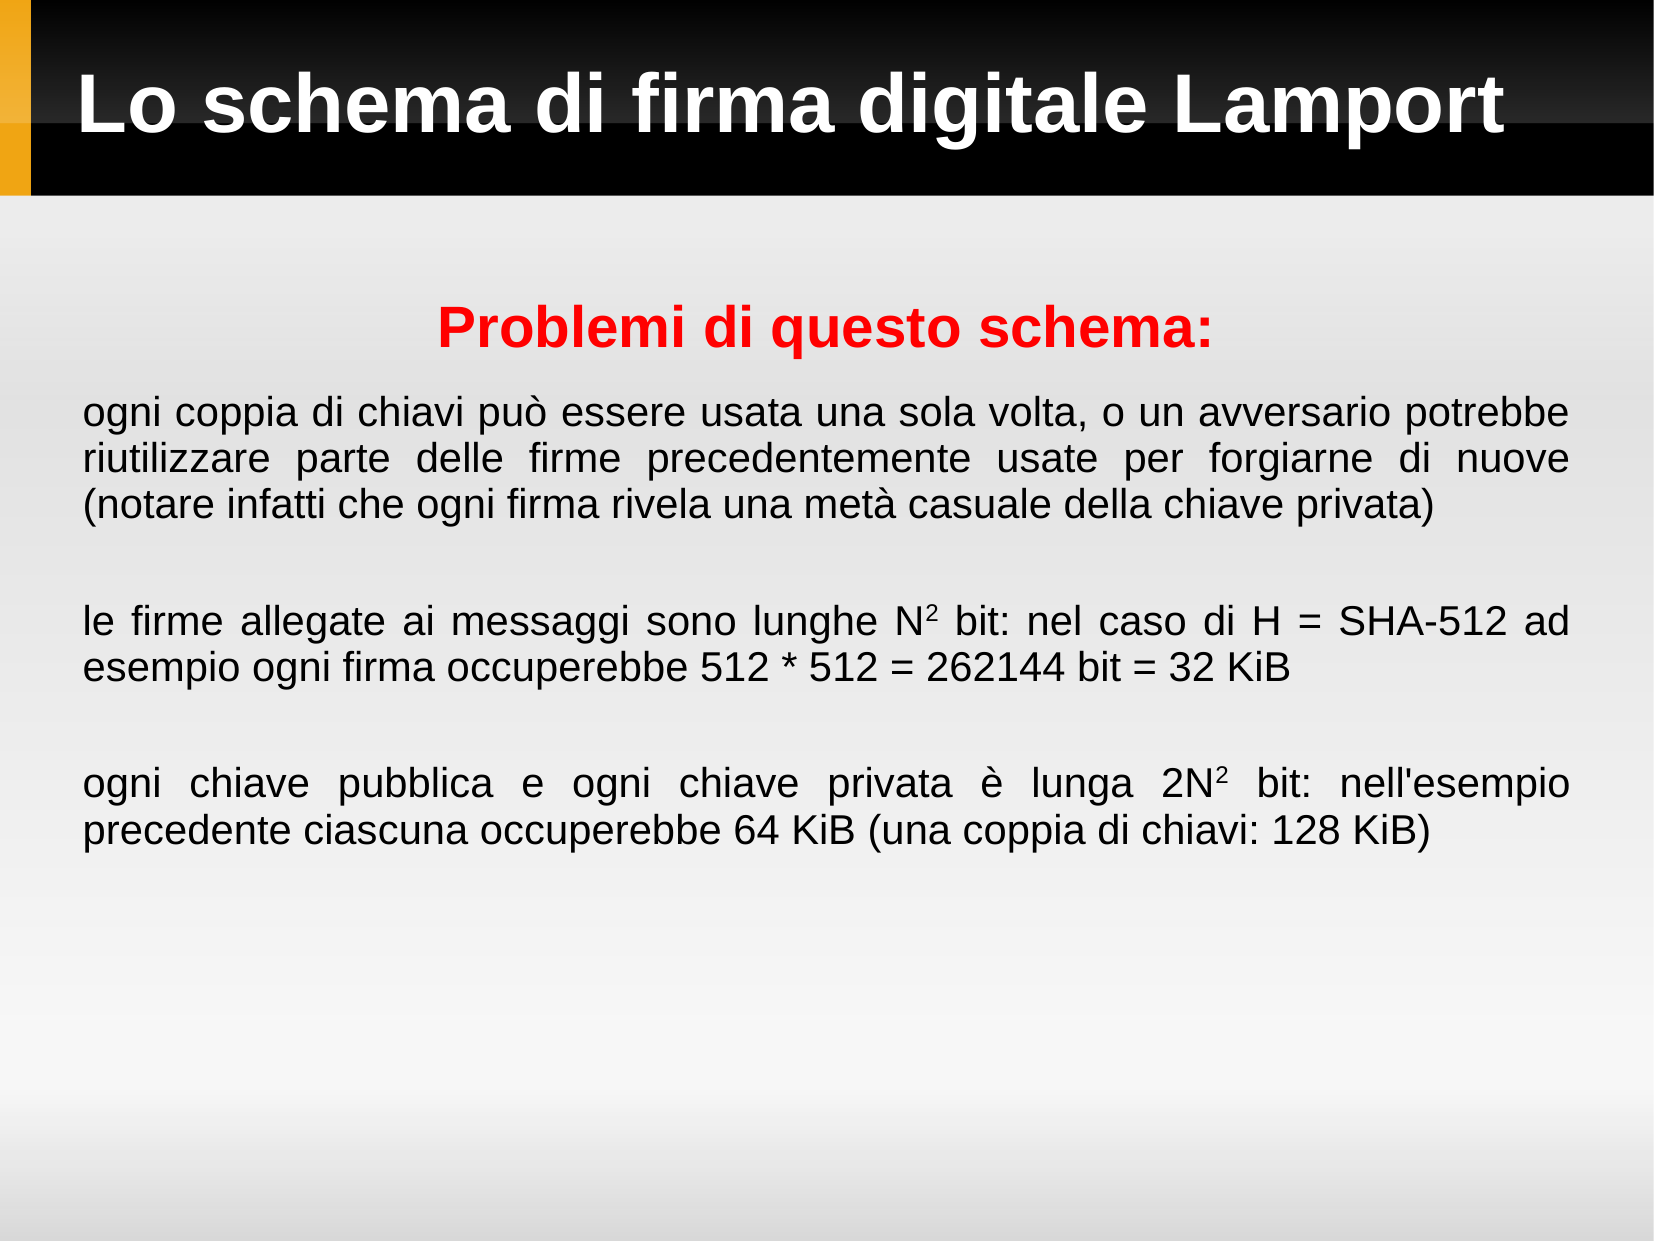

# Lo schema di firma digitale Lamport
Problemi di questo schema:
ogni coppia di chiavi può essere usata una sola volta, o un avversario potrebbe riutilizzare parte delle firme precedentemente usate per forgiarne di nuove (notare infatti che ogni firma rivela una metà casuale della chiave privata)
le firme allegate ai messaggi sono lunghe N2 bit: nel caso di H = SHA-512 ad esempio ogni firma occuperebbe 512 * 512 = 262144 bit = 32 KiB
ogni chiave pubblica e ogni chiave privata è lunga 2N2 bit: nell'esempio precedente ciascuna occuperebbe 64 KiB (una coppia di chiavi: 128 KiB)